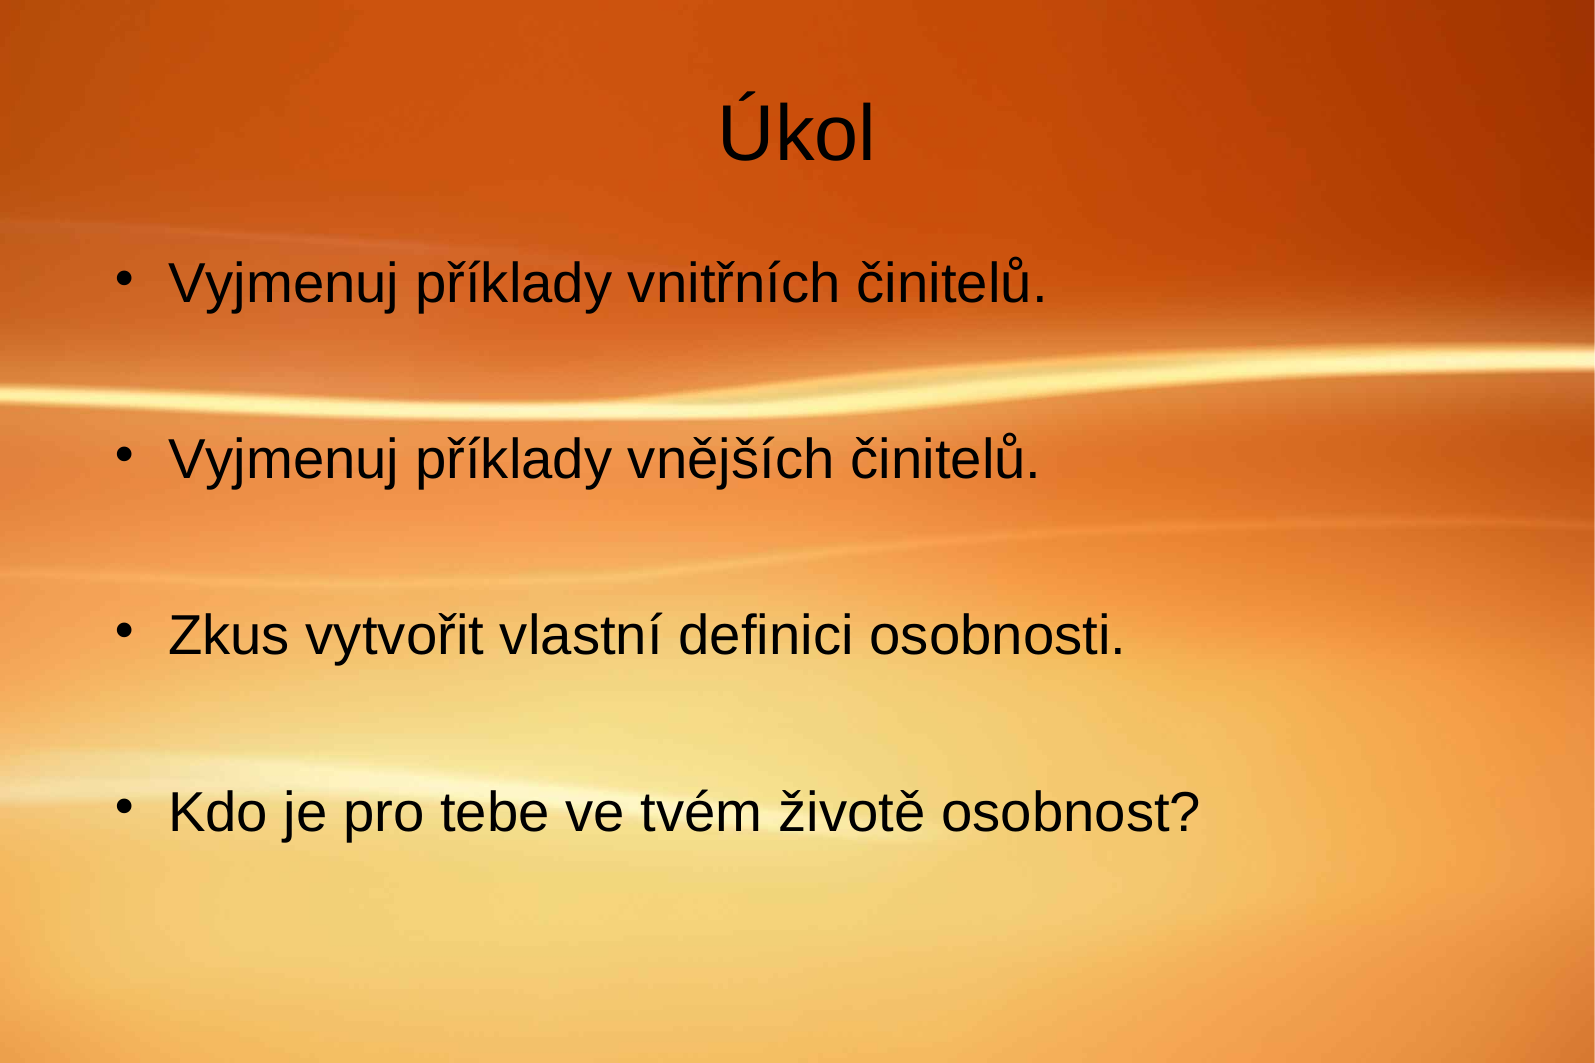

# Úkol
Vyjmenuj příklady vnitřních činitelů.
Vyjmenuj příklady vnějších činitelů.
Zkus vytvořit vlastní definici osobnosti.
Kdo je pro tebe ve tvém životě osobnost?